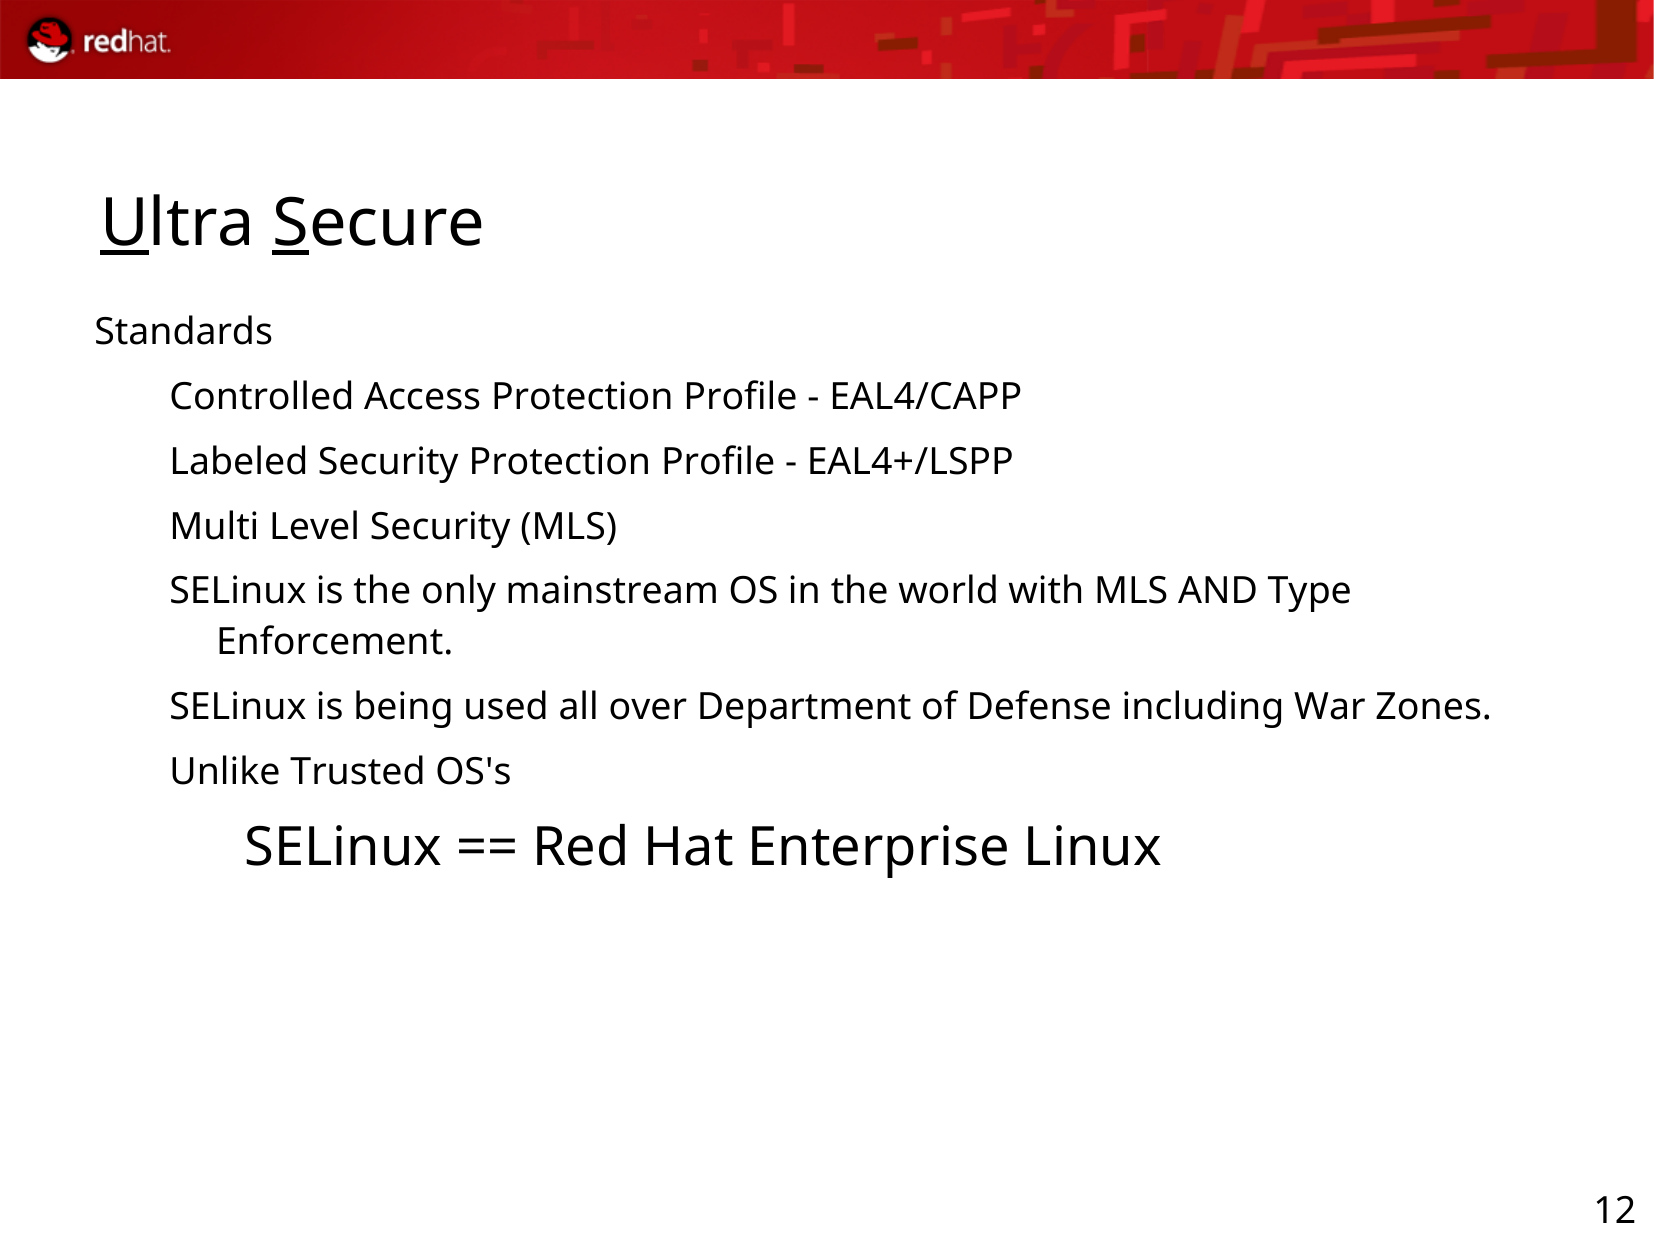

# Ultra Secure
Standards
Controlled Access Protection Profile - EAL4/CAPP
Labeled Security Protection Profile - EAL4+/LSPP
Multi Level Security (MLS)
SELinux is the only mainstream OS in the world with MLS AND Type Enforcement.
SELinux is being used all over Department of Defense including War Zones.
Unlike Trusted OS's
SELinux == Red Hat Enterprise Linux